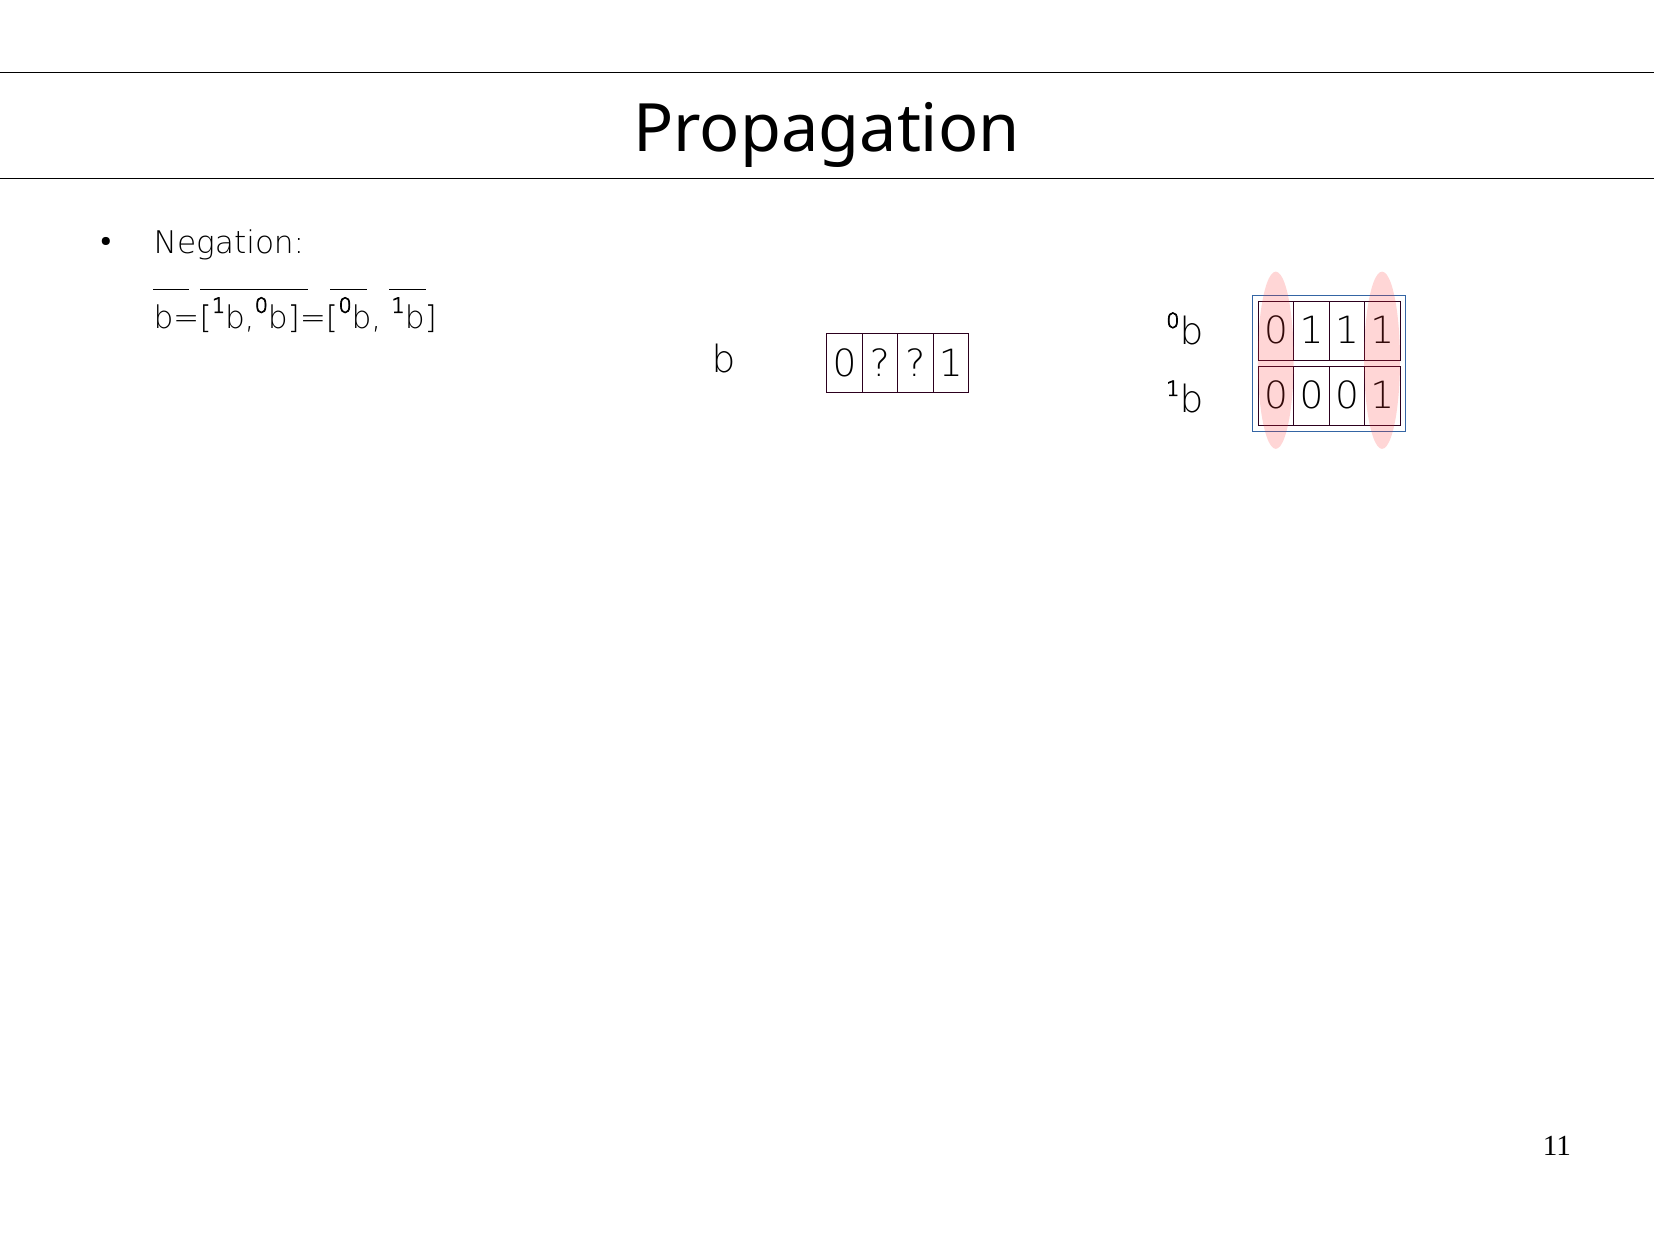

Now let's see some operations on these domains. What is the negation of a domain. We see in this example that this a domain of which we only know that the first bt should be at one and the last should be at zero. In the negation, we want a domai
Propagation
# Negation:
b=[1b,0b]=[0b, 1b]
0b
0
1
1
1
b
0
?
?
1
0
0
0
1
1b
11